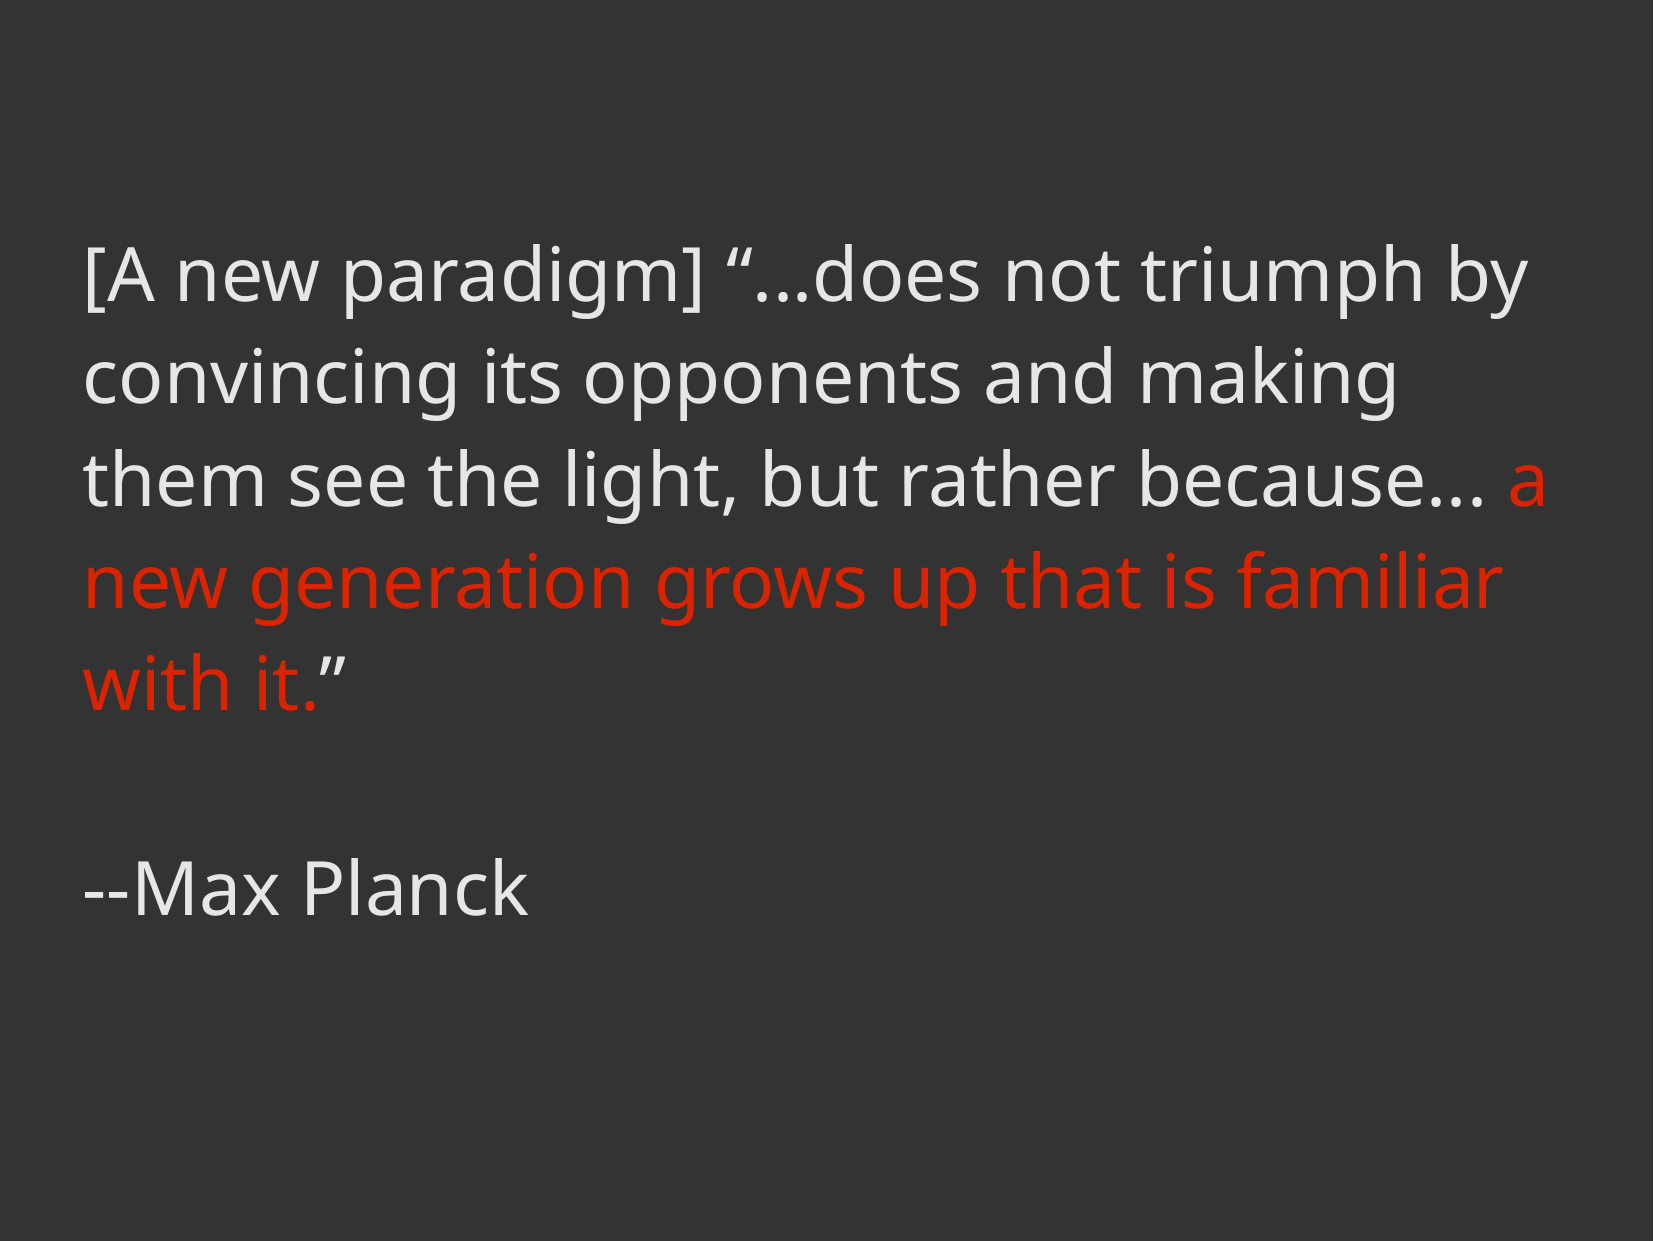

# [A new paradigm] “...does not triumph by convincing its opponents and making them see the light, but rather because... a new generation grows up that is familiar with it.”
--Max Planck